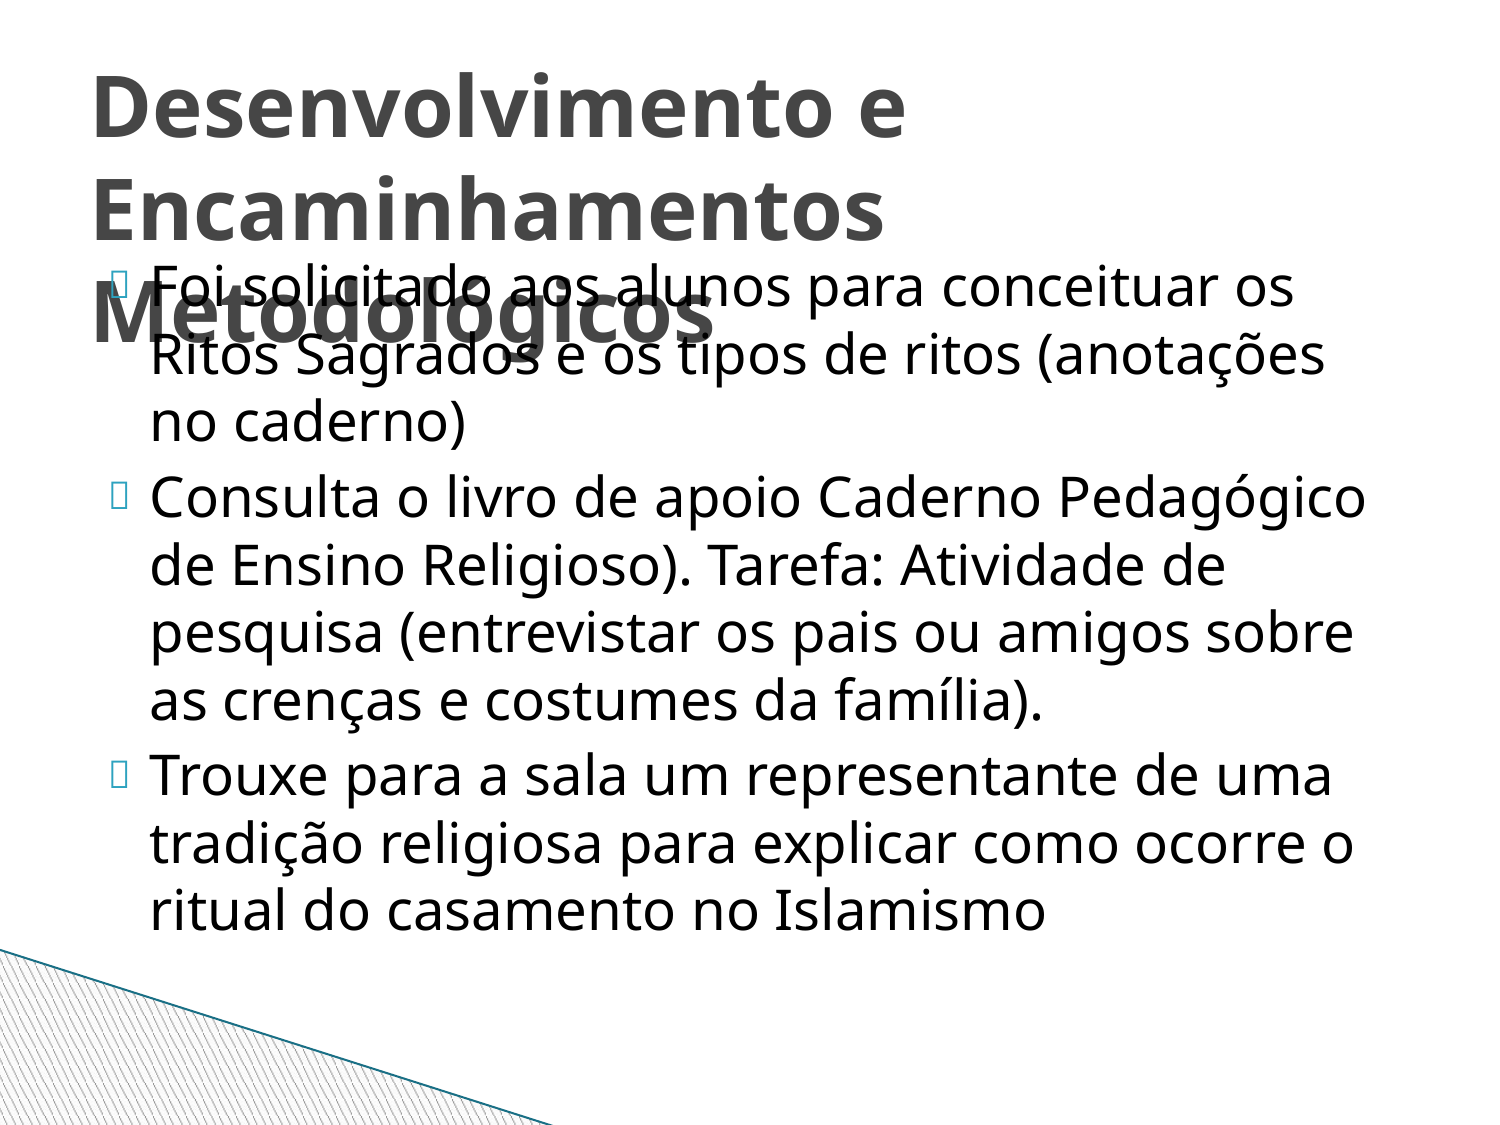

# Desenvolvimento e Encaminhamentos Metodológicos
Foi solicitado aos alunos para conceituar os Ritos Sagrados e os tipos de ritos (anotações no caderno)
Consulta o livro de apoio Caderno Pedagógico de Ensino Religioso). Tarefa: Atividade de pesquisa (entrevistar os pais ou amigos sobre as crenças e costumes da família).
Trouxe para a sala um representante de uma tradição religiosa para explicar como ocorre o ritual do casamento no Islamismo